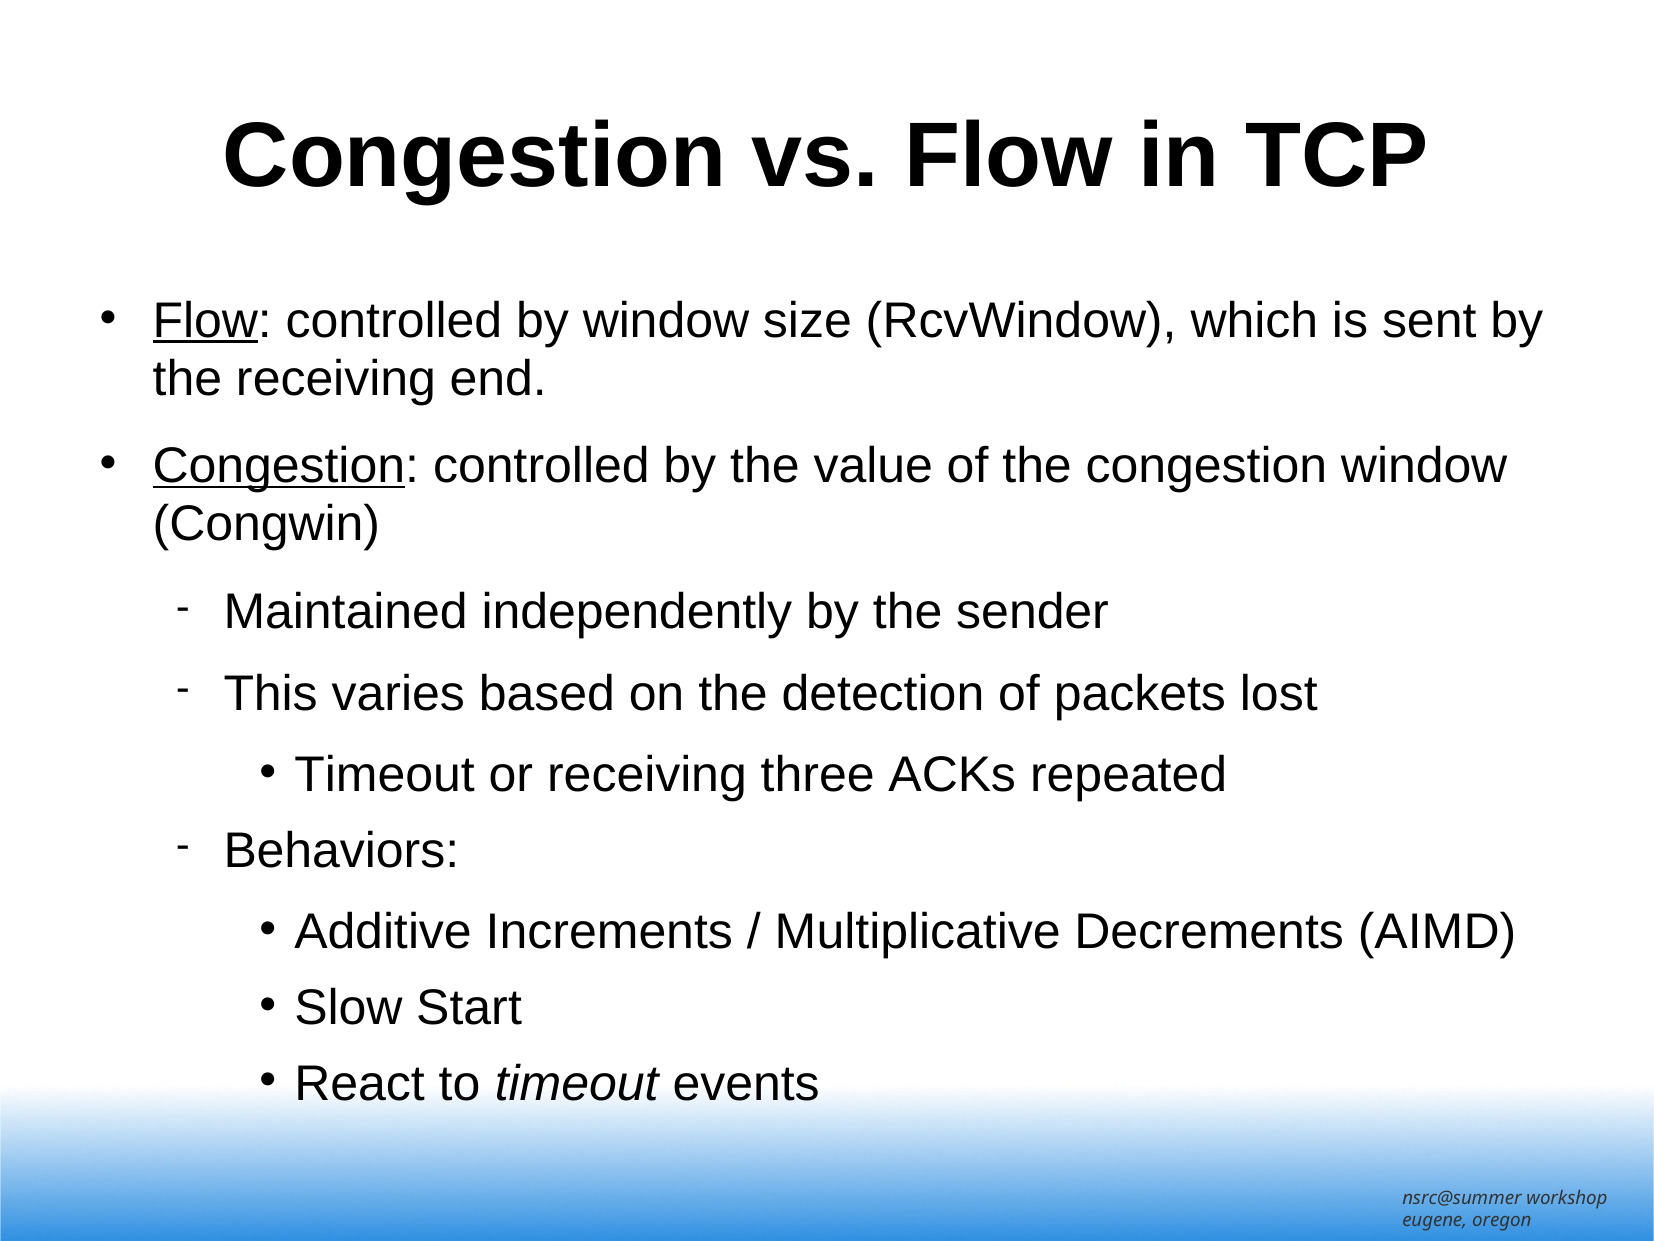

# Congestion vs. Flow in TCP
Flow: controlled by window size (RcvWindow), which is sent by the receiving end.
Congestion: controlled by the value of the congestion window (Congwin)
Maintained independently by the sender
This varies based on the detection of packets lost
Timeout or receiving three ACKs repeated
Behaviors:
Additive Increments / Multiplicative Decrements (AIMD)
Slow Start
React to timeout events